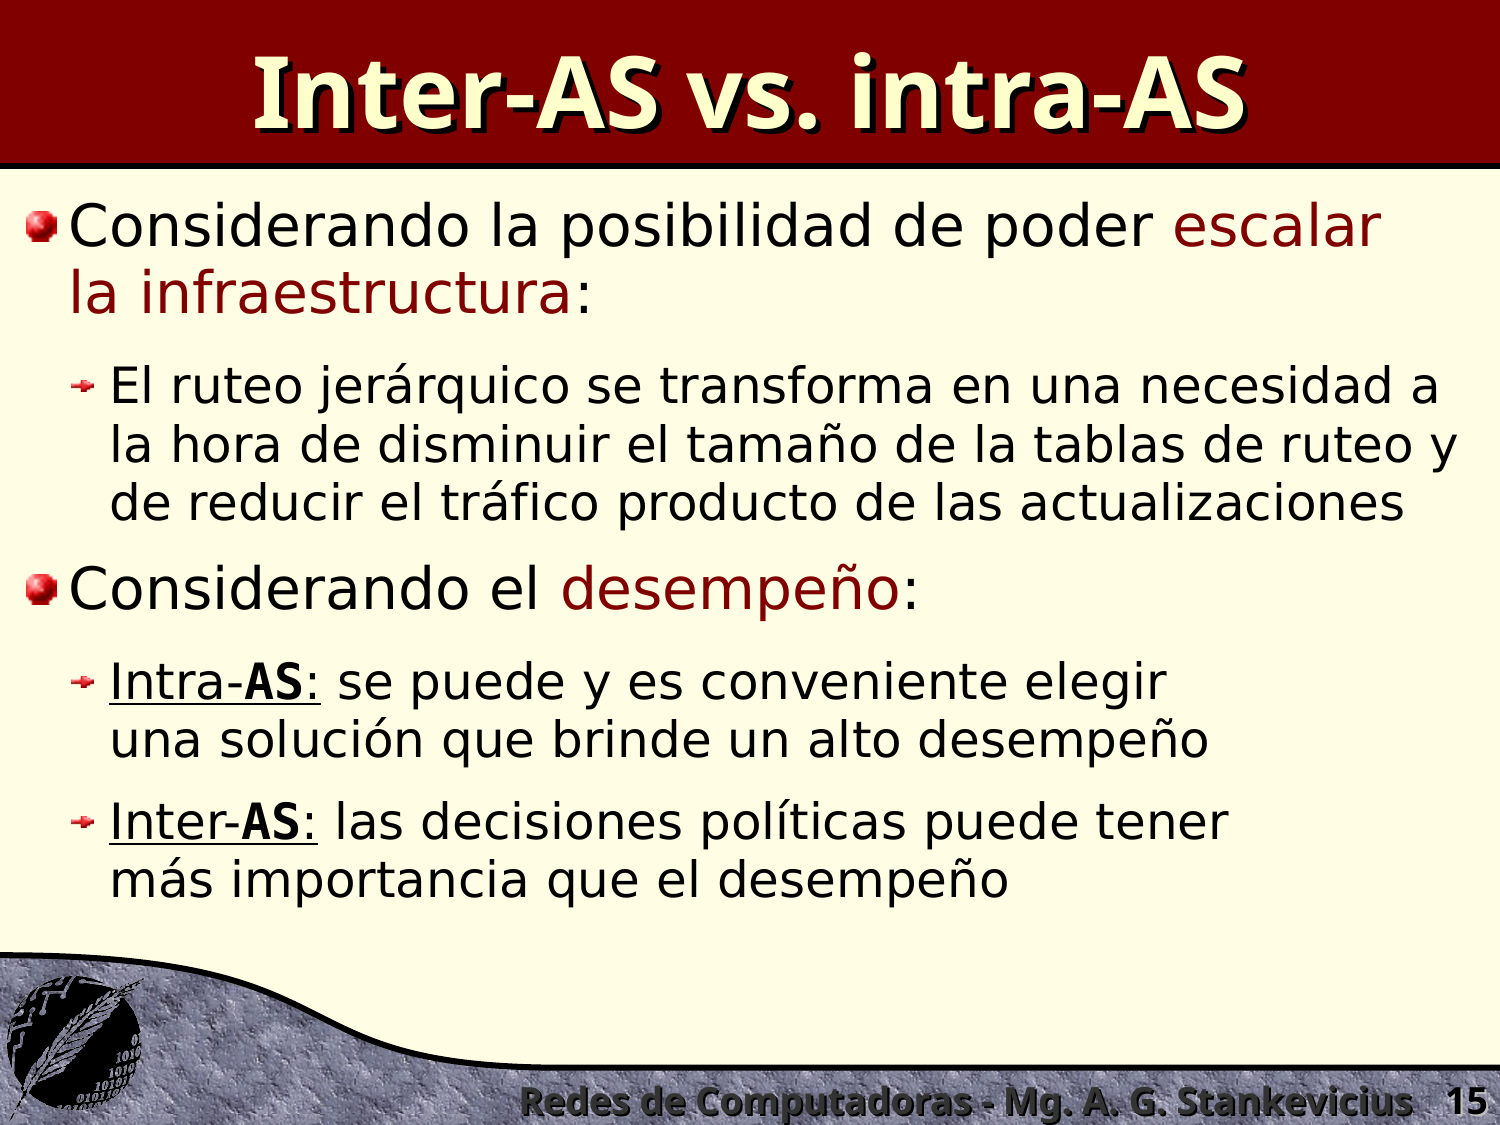

# Inter-AS vs. intra-AS
Considerando la posibilidad de poder escalar
la infraestructura:
El ruteo jerárquico se transforma en una necesidad a la hora de disminuir el tamaño de la tablas de ruteo y de reducir el tráfico producto de las actualizaciones
Considerando el desempeño:
Intra-AS: se puede y es conveniente elegir
una solución que brinde un alto desempeño
Inter-AS: las decisiones políticas puede tener
más importancia que el desempeño
15